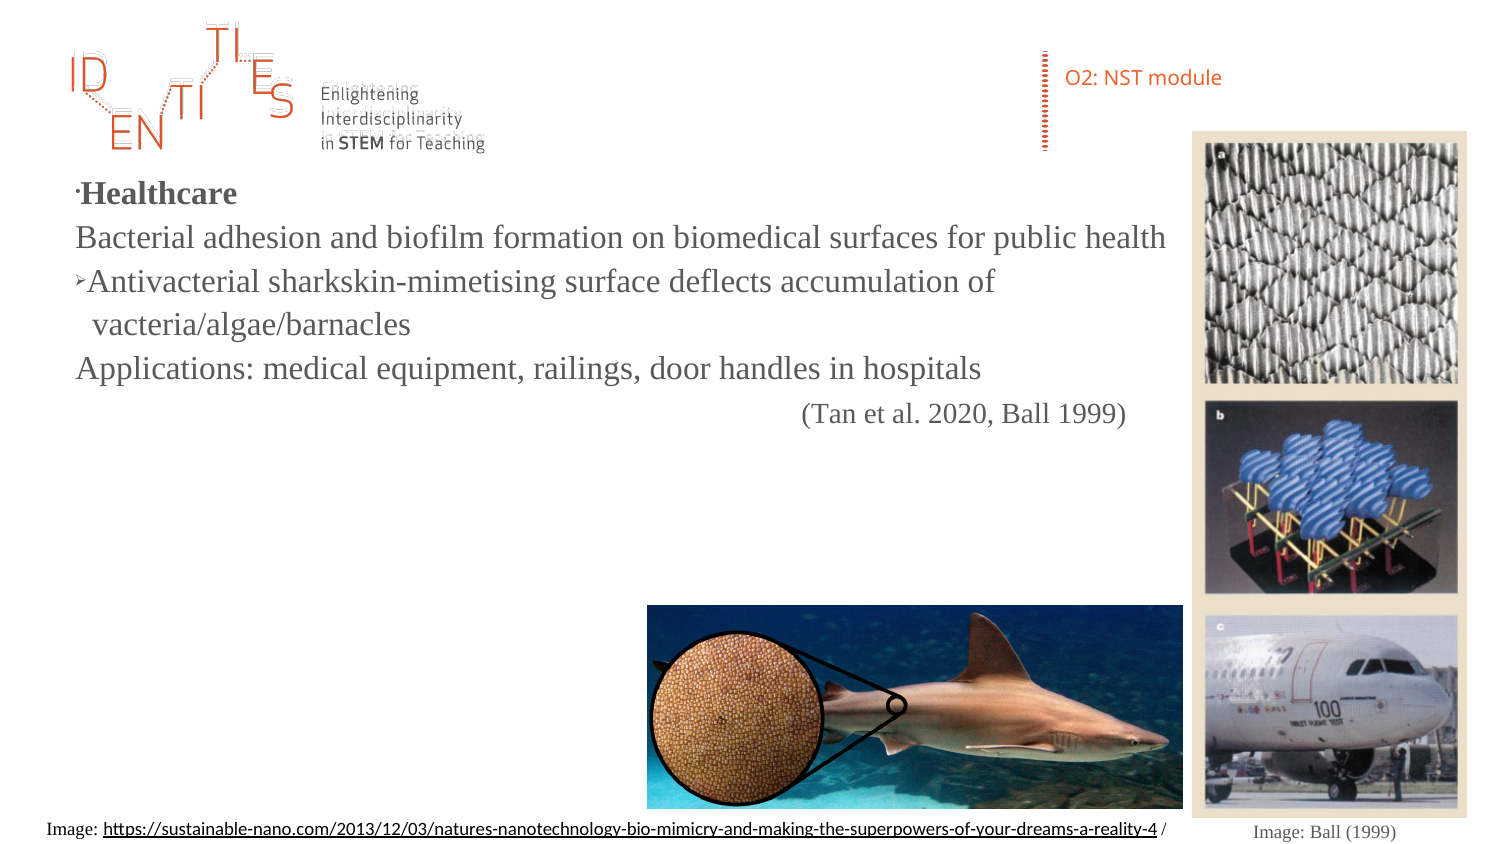

O2: NST module
Healthcare
Bacterial adhesion and biofilm formation on biomedical surfaces for public health
Antivacterial sharkskin-mimetising surface deflects accumulation of vacteria/algae/barnacles
Applications: medical equipment, railings, door handles in hospitals
 (Tan et al. 2020, Ball 1999)
Image: https://sustainable-nano.com/2013/12/03/natures-nanotechnology-bio-mimicry-and-making-the-superpowers-of-your-dreams-a-reality-4 /
Image: Ball (1999)